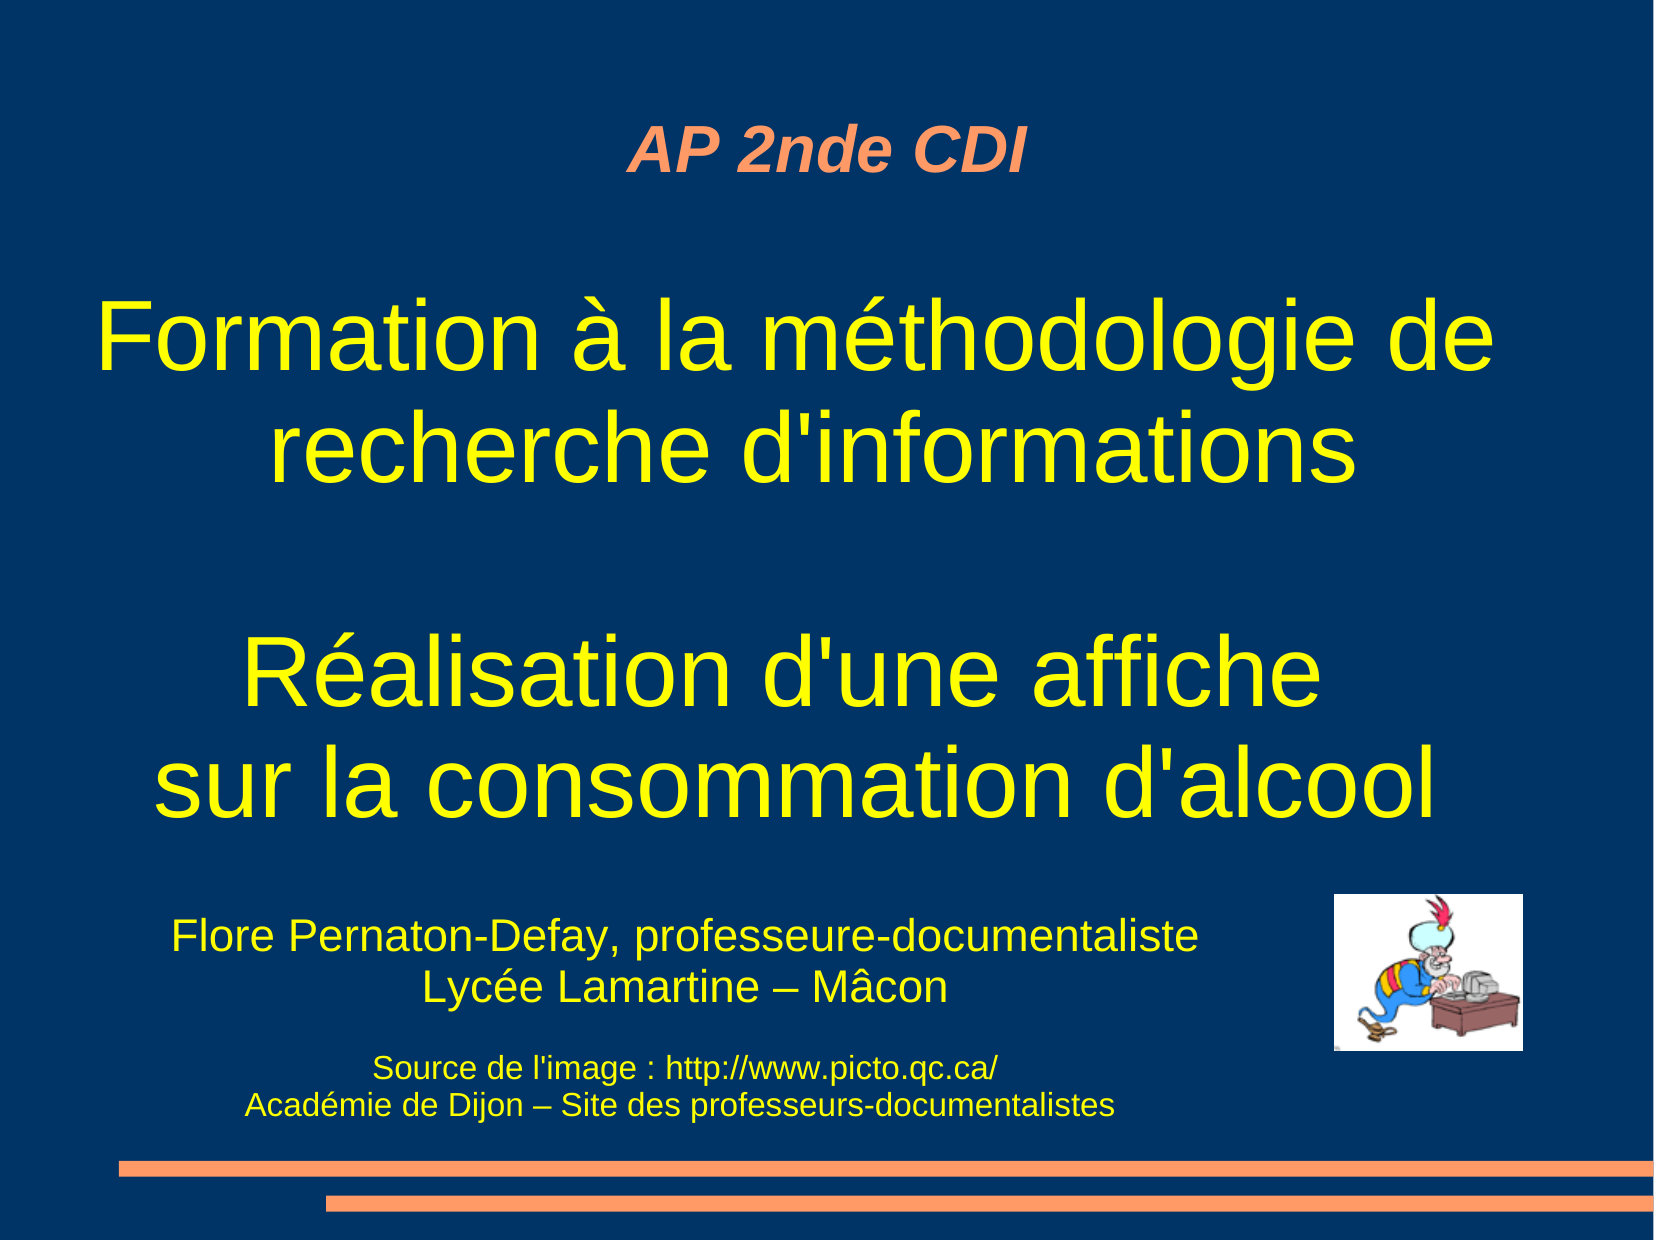

# AP 2nde CDI
Formation à la méthodologie de recherche d'informations
Réalisation d'une affiche
sur la consommation d'alcool
Flore Pernaton-Defay, professeure-documentaliste
Lycée Lamartine – Mâcon
Source de l'image : http://www.picto.qc.ca/
Académie de Dijon – Site des professeurs-documentalistes